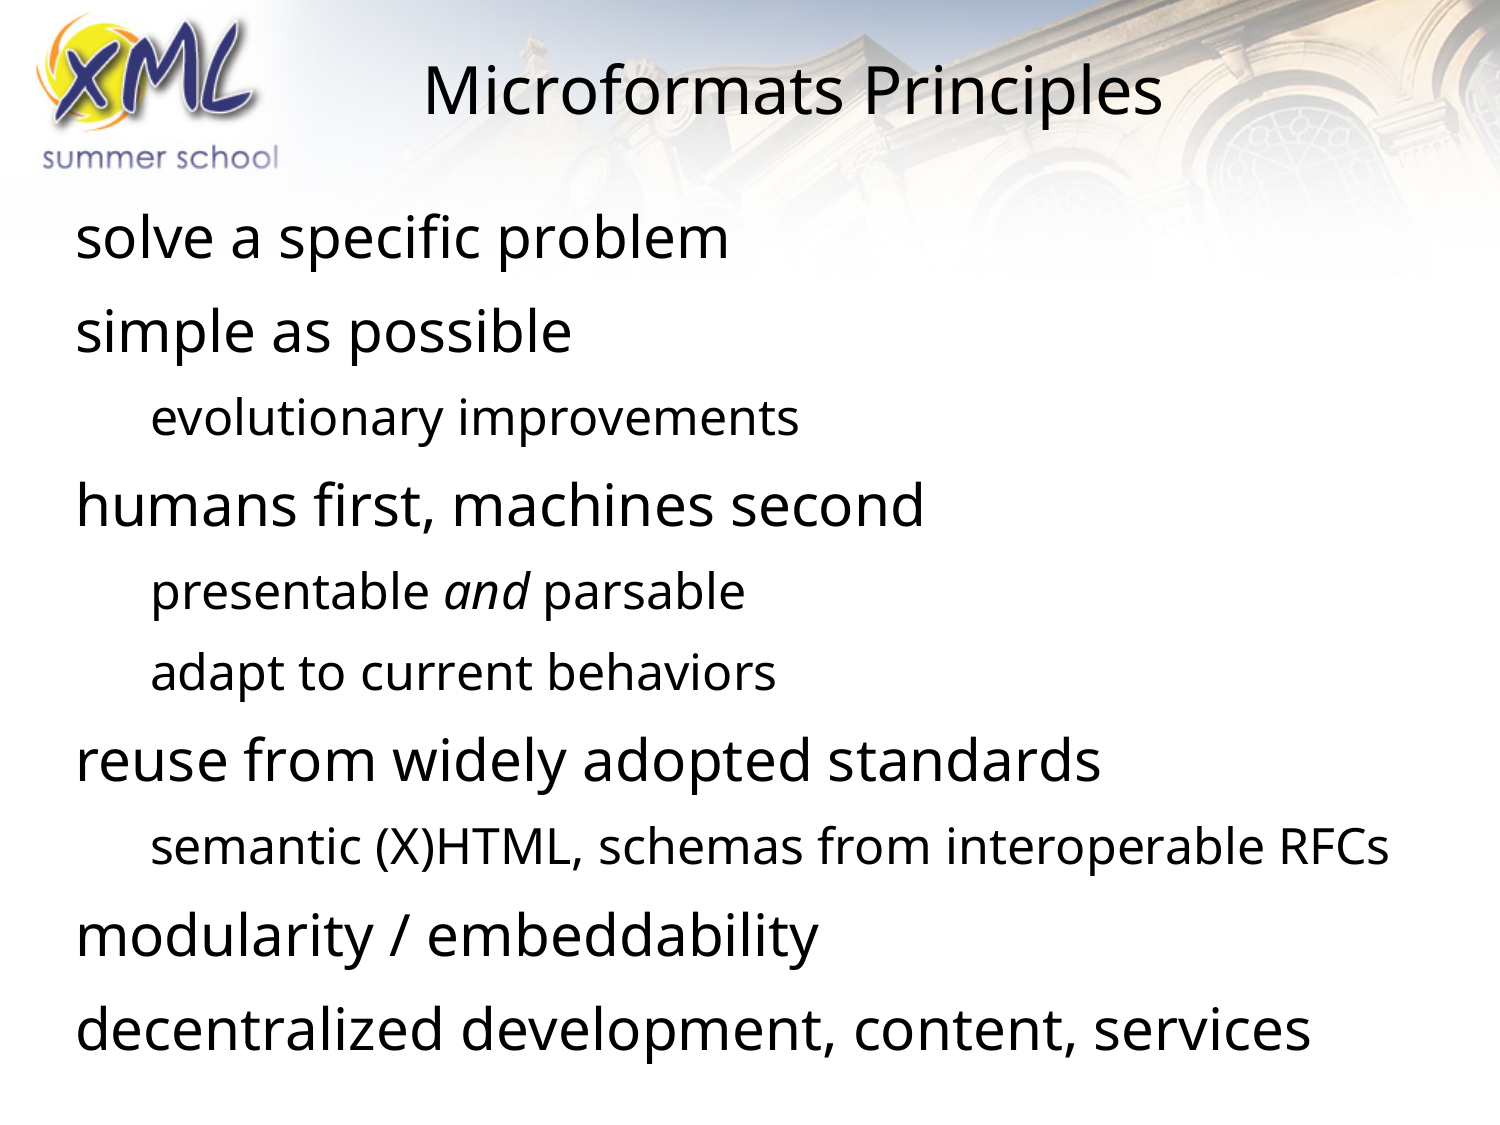

# Microformats Principles
solve a specific problem
simple as possible
evolutionary improvements
humans first, machines second
presentable and parsable
adapt to current behaviors
reuse from widely adopted standards
semantic (X)HTML, schemas from interoperable RFCs
modularity / embeddability
decentralized development, content, services